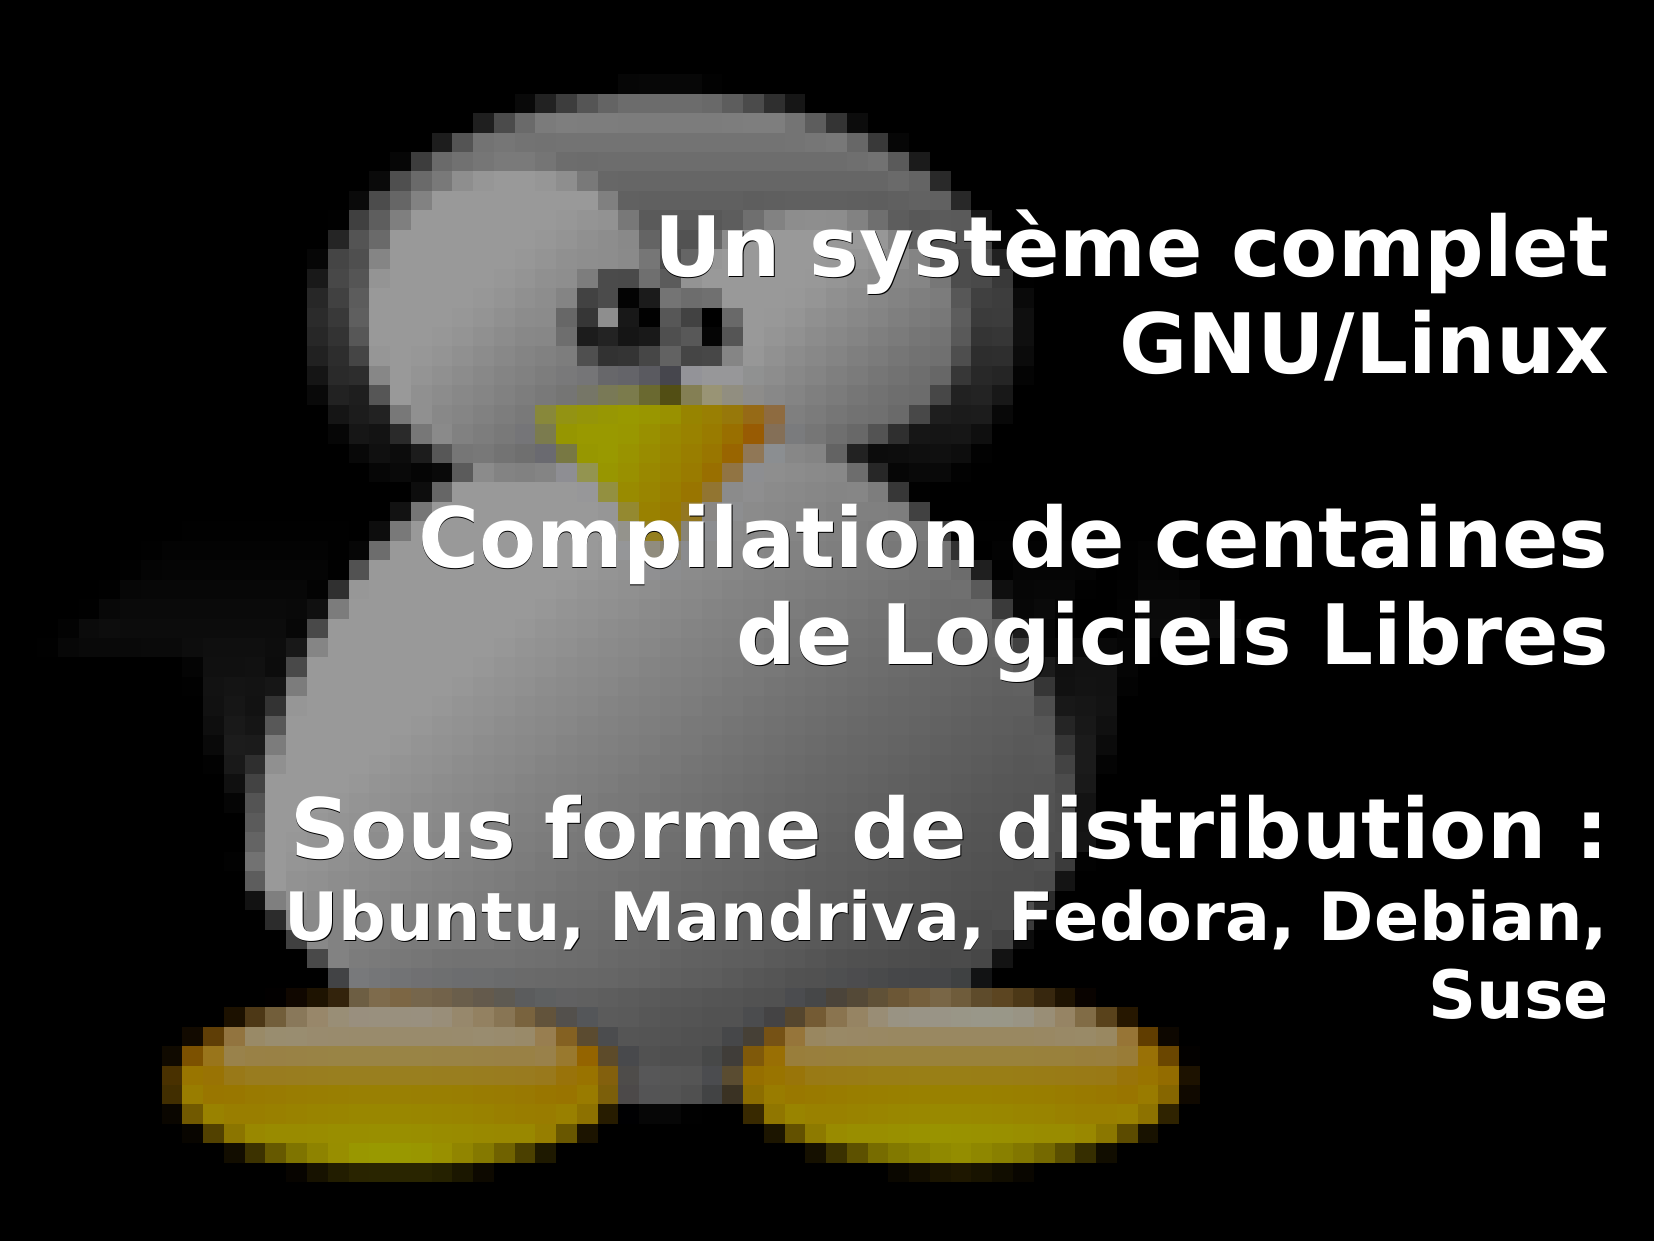

Un système complet
GNU/Linux
Compilation de centaines
de Logiciels Libres
Sous forme de distribution :
Ubuntu, Mandriva, Fedora, Debian, Suse